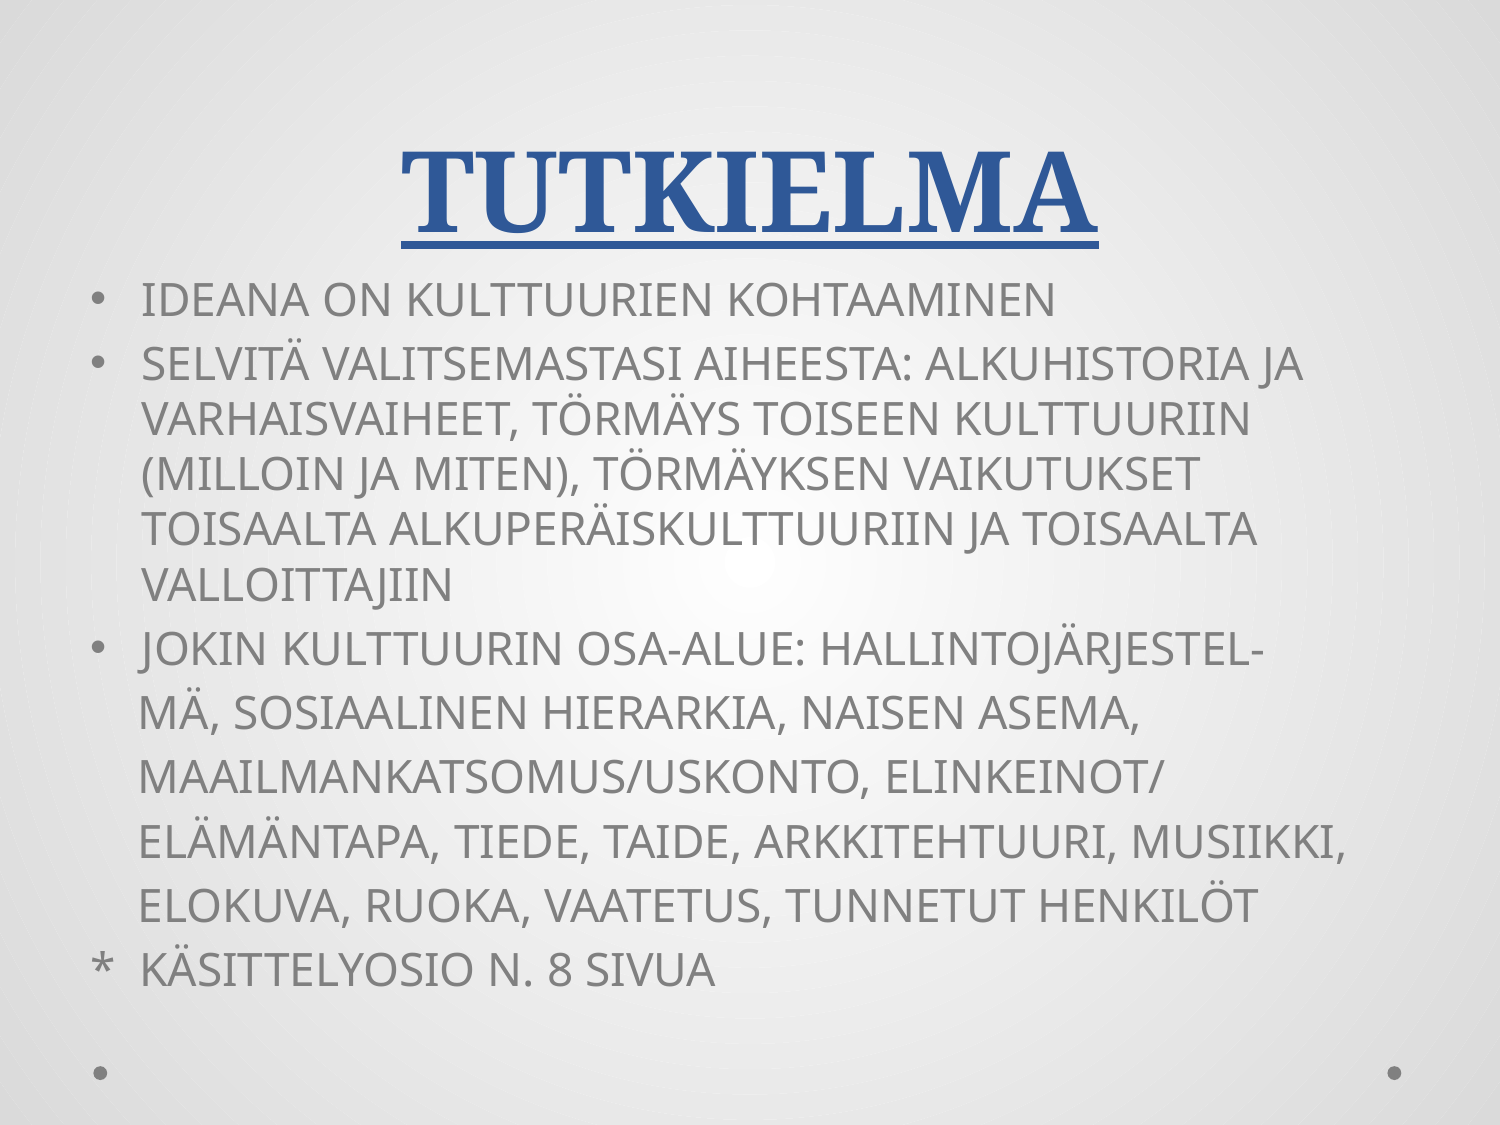

# TUTKIELMA
IDEANA ON KULTTUURIEN KOHTAAMINEN
SELVITÄ VALITSEMASTASI AIHEESTA: ALKUHISTORIA JA VARHAISVAIHEET, TÖRMÄYS TOISEEN KULTTUURIIN (MILLOIN JA MITEN), TÖRMÄYKSEN VAIKUTUKSET TOISAALTA ALKUPERÄISKULTTUURIIN JA TOISAALTA VALLOITTAJIIN
JOKIN KULTTUURIN OSA-ALUE: HALLINTOJÄRJESTEL-
 MÄ, SOSIAALINEN HIERARKIA, NAISEN ASEMA,
 MAAILMANKATSOMUS/USKONTO, ELINKEINOT/
 ELÄMÄNTAPA, TIEDE, TAIDE, ARKKITEHTUURI, MUSIIKKI,
 ELOKUVA, RUOKA, VAATETUS, TUNNETUT HENKILÖT
* KÄSITTELYOSIO N. 8 SIVUA